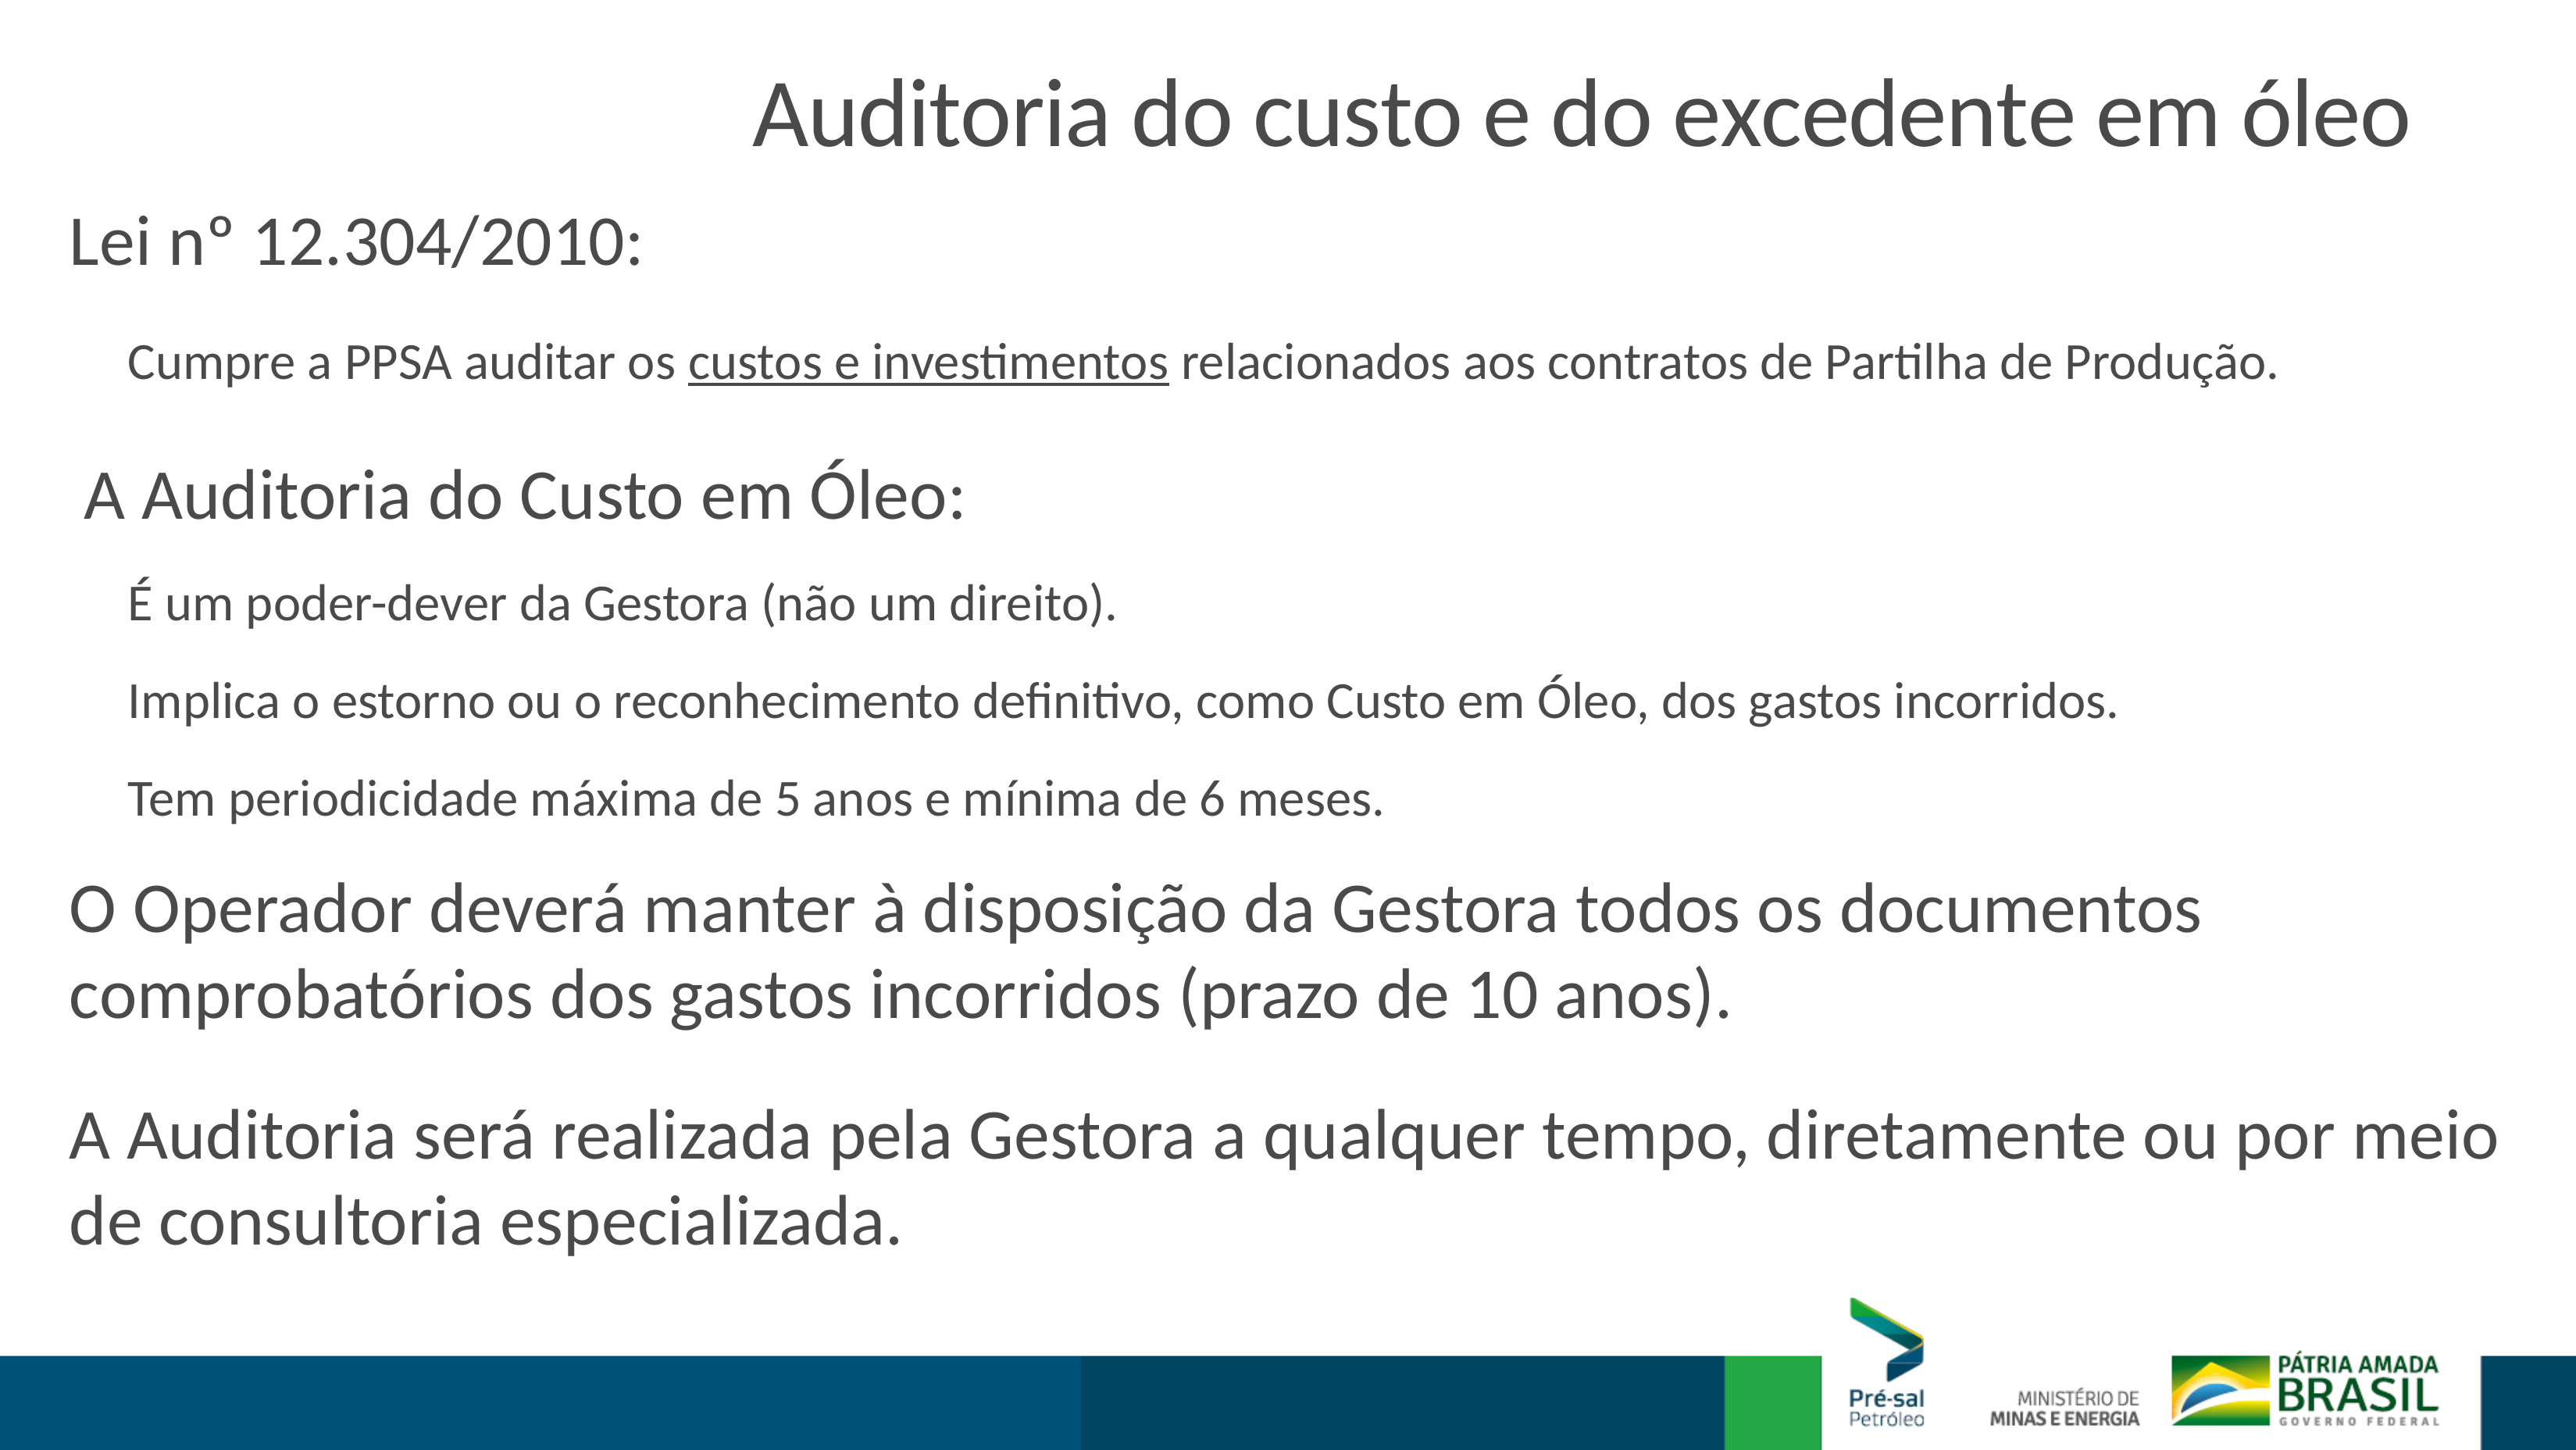

# Auditoria do custo e do excedente em óleo
Lei nº 12.304/2010:
	Cumpre a PPSA auditar os custos e investimentos relacionados aos contratos de Partilha de Produção.
 A Auditoria do Custo em Óleo:
	É um poder-dever da Gestora (não um direito).
	Implica o estorno ou o reconhecimento definitivo, como Custo em Óleo, dos gastos incorridos.
	Tem periodicidade máxima de 5 anos e mínima de 6 meses.
O Operador deverá manter à disposição da Gestora todos os documentos comprobatórios dos gastos incorridos (prazo de 10 anos).
A Auditoria será realizada pela Gestora a qualquer tempo, diretamente ou por meio de consultoria especializada.